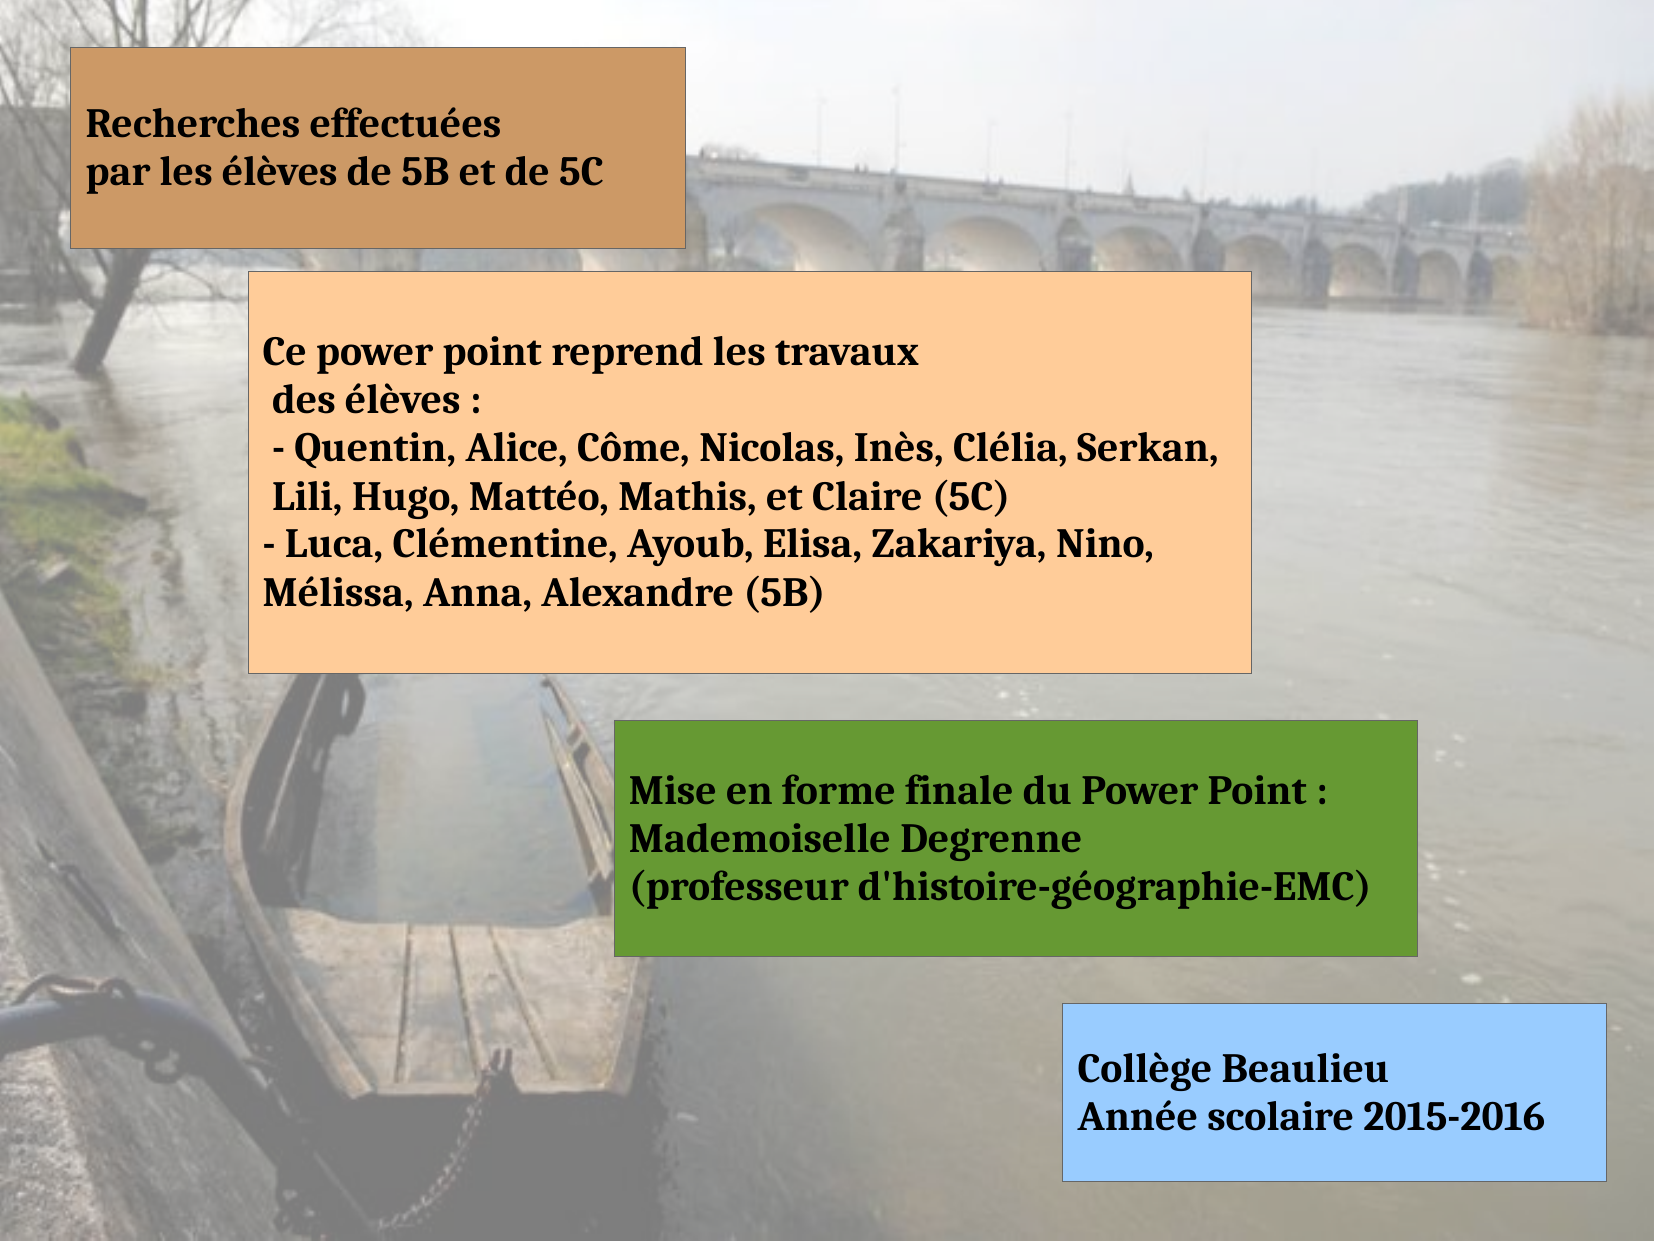

Recherches effectuées
par les élèves de 5B et de 5C
Ce power point reprend les travaux
 des élèves :
 - Quentin, Alice, Côme, Nicolas, Inès, Clélia, Serkan,
 Lili, Hugo, Mattéo, Mathis, et Claire (5C)
- Luca, Clémentine, Ayoub, Elisa, Zakariya, Nino,
Mélissa, Anna, Alexandre (5B)
Mise en forme finale du Power Point :
Mademoiselle Degrenne
(professeur d'histoire-géographie-EMC)
Collège Beaulieu
Année scolaire 2015-2016